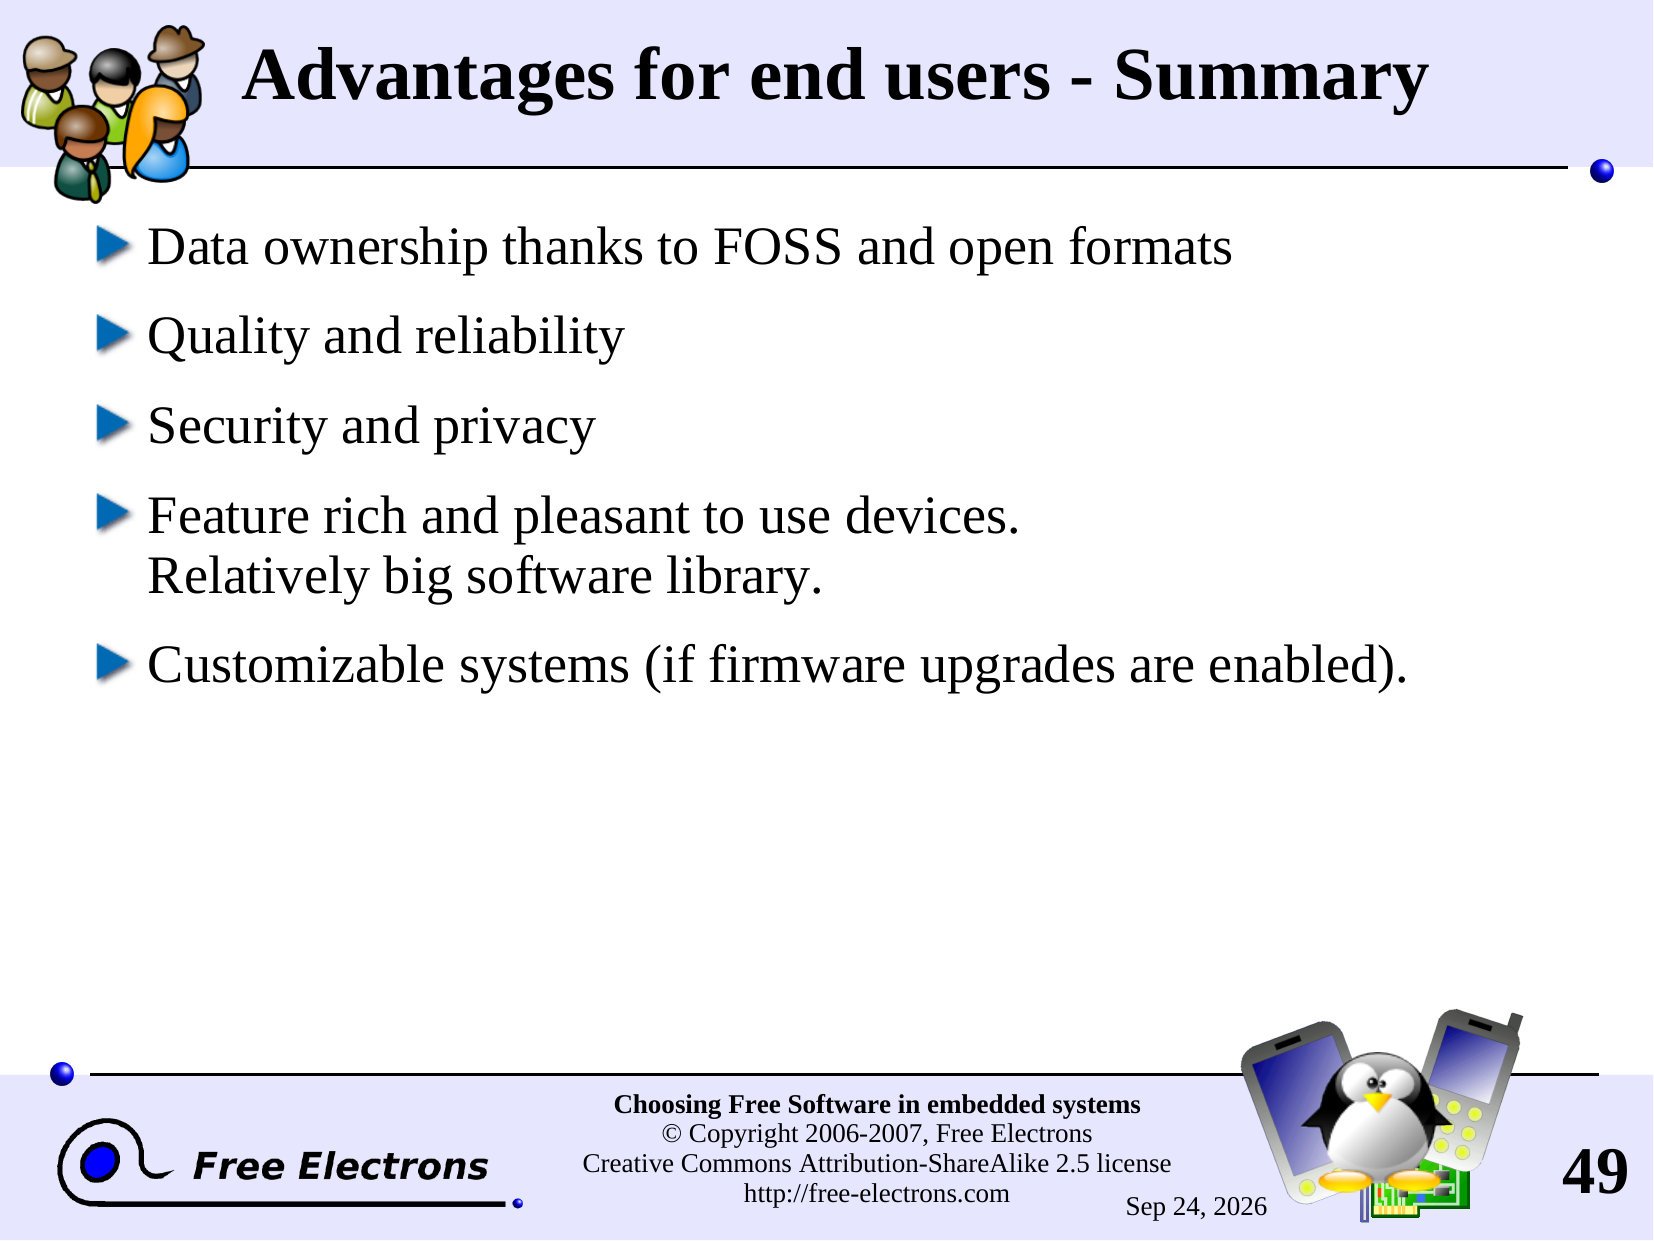

# Advantages for end users - Summary
Data ownership thanks to FOSS and open formats
Quality and reliability
Security and privacy
Feature rich and pleasant to use devices.
Relatively big software library.
Customizable systems (if firmware upgrades are enabled).